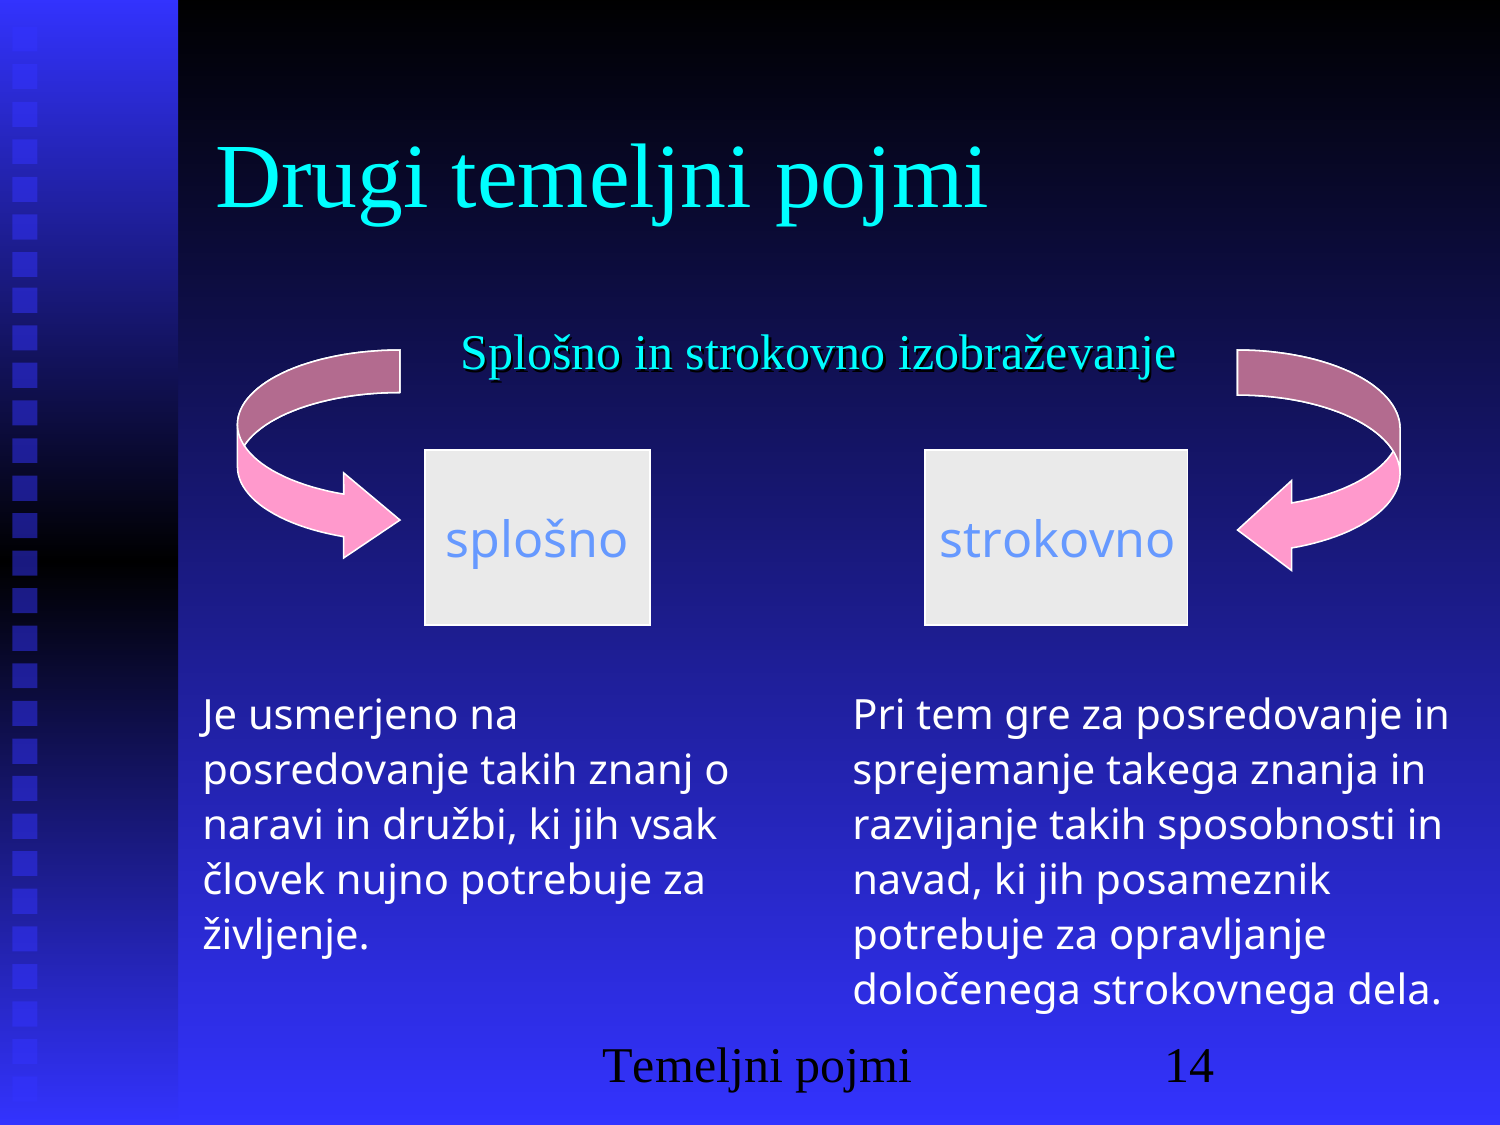

# Drugi temeljni pojmi
Splošno in strokovno izobraževanje
splošno
strokovno
Je usmerjeno na posredovanje takih znanj o naravi in družbi, ki jih vsak človek nujno potrebuje za življenje.
Pri tem gre za posredovanje in sprejemanje takega znanja in razvijanje takih sposobnosti in navad, ki jih posameznik potrebuje za opravljanje določenega strokovnega dela.
Temeljni pojmi
14